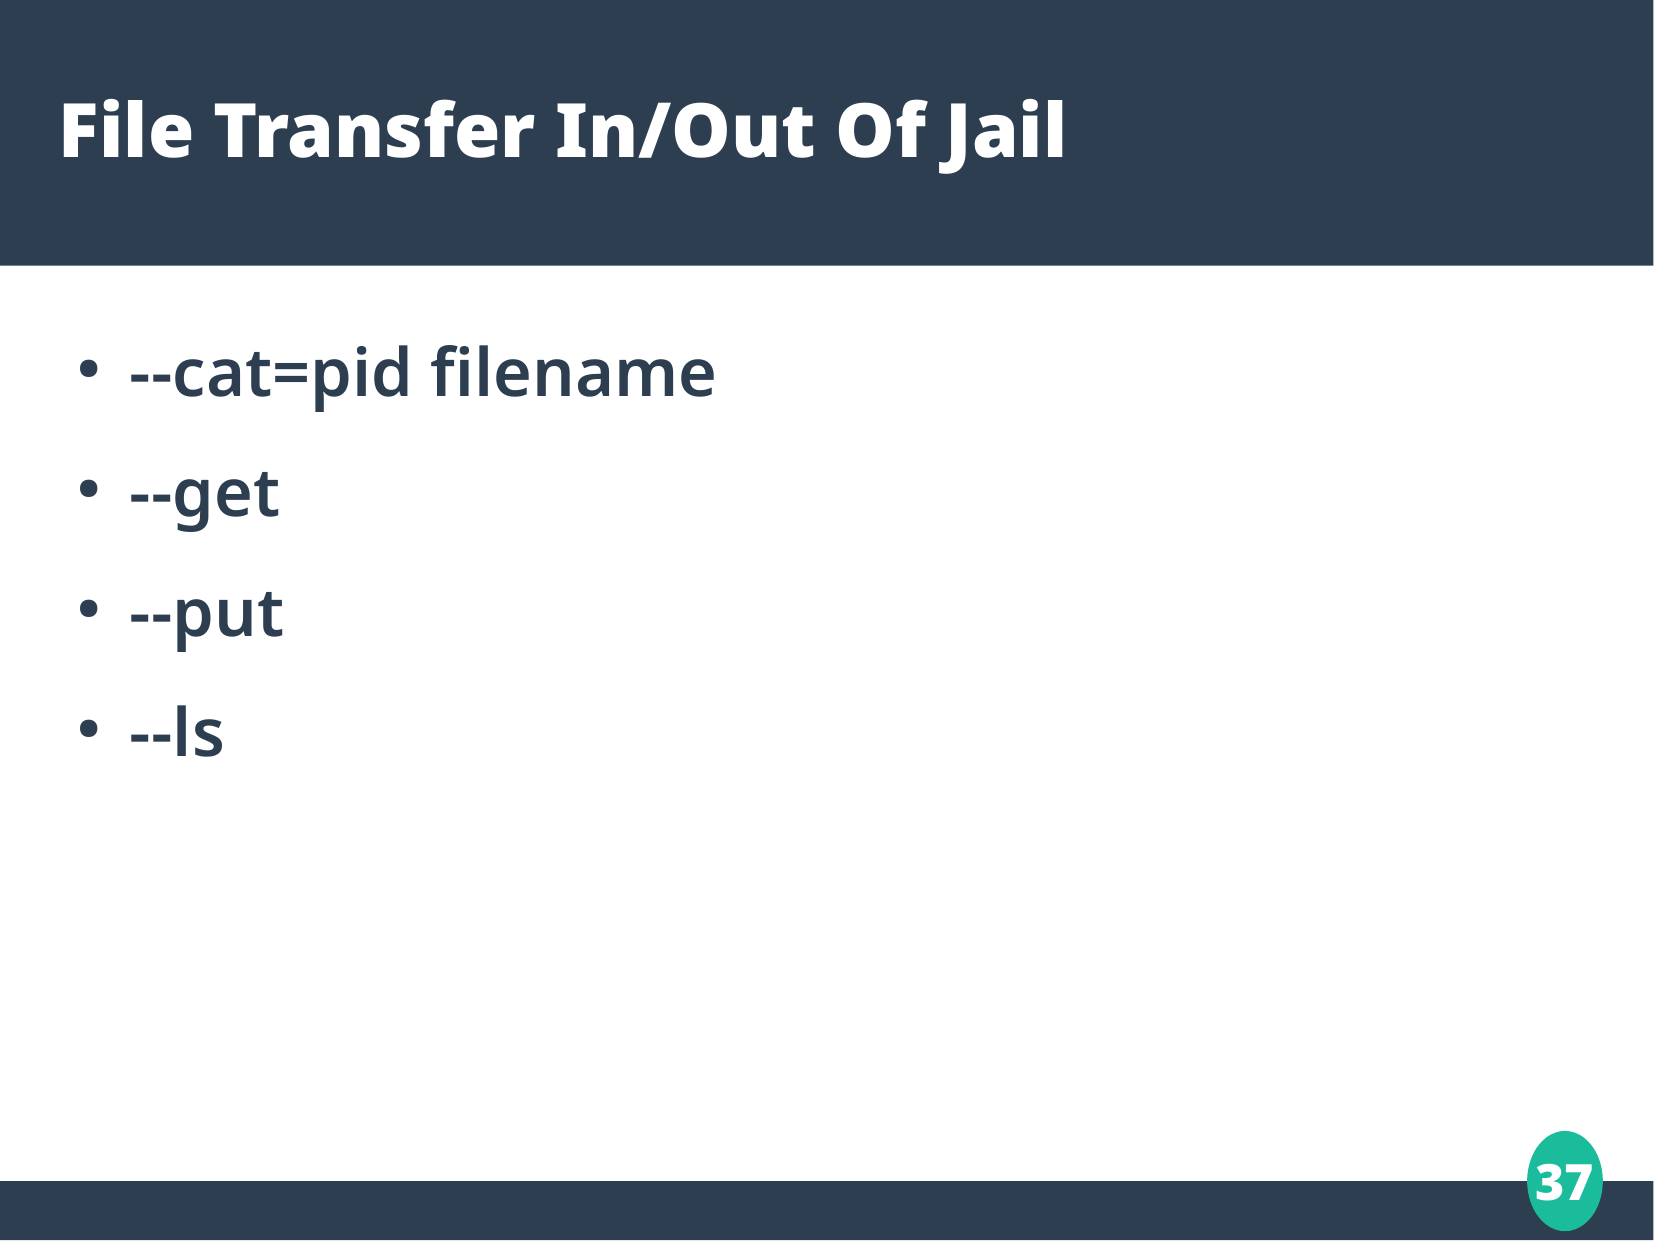

# File Transfer In/Out Of Jail
--cat=pid filename
--get
--put
--ls